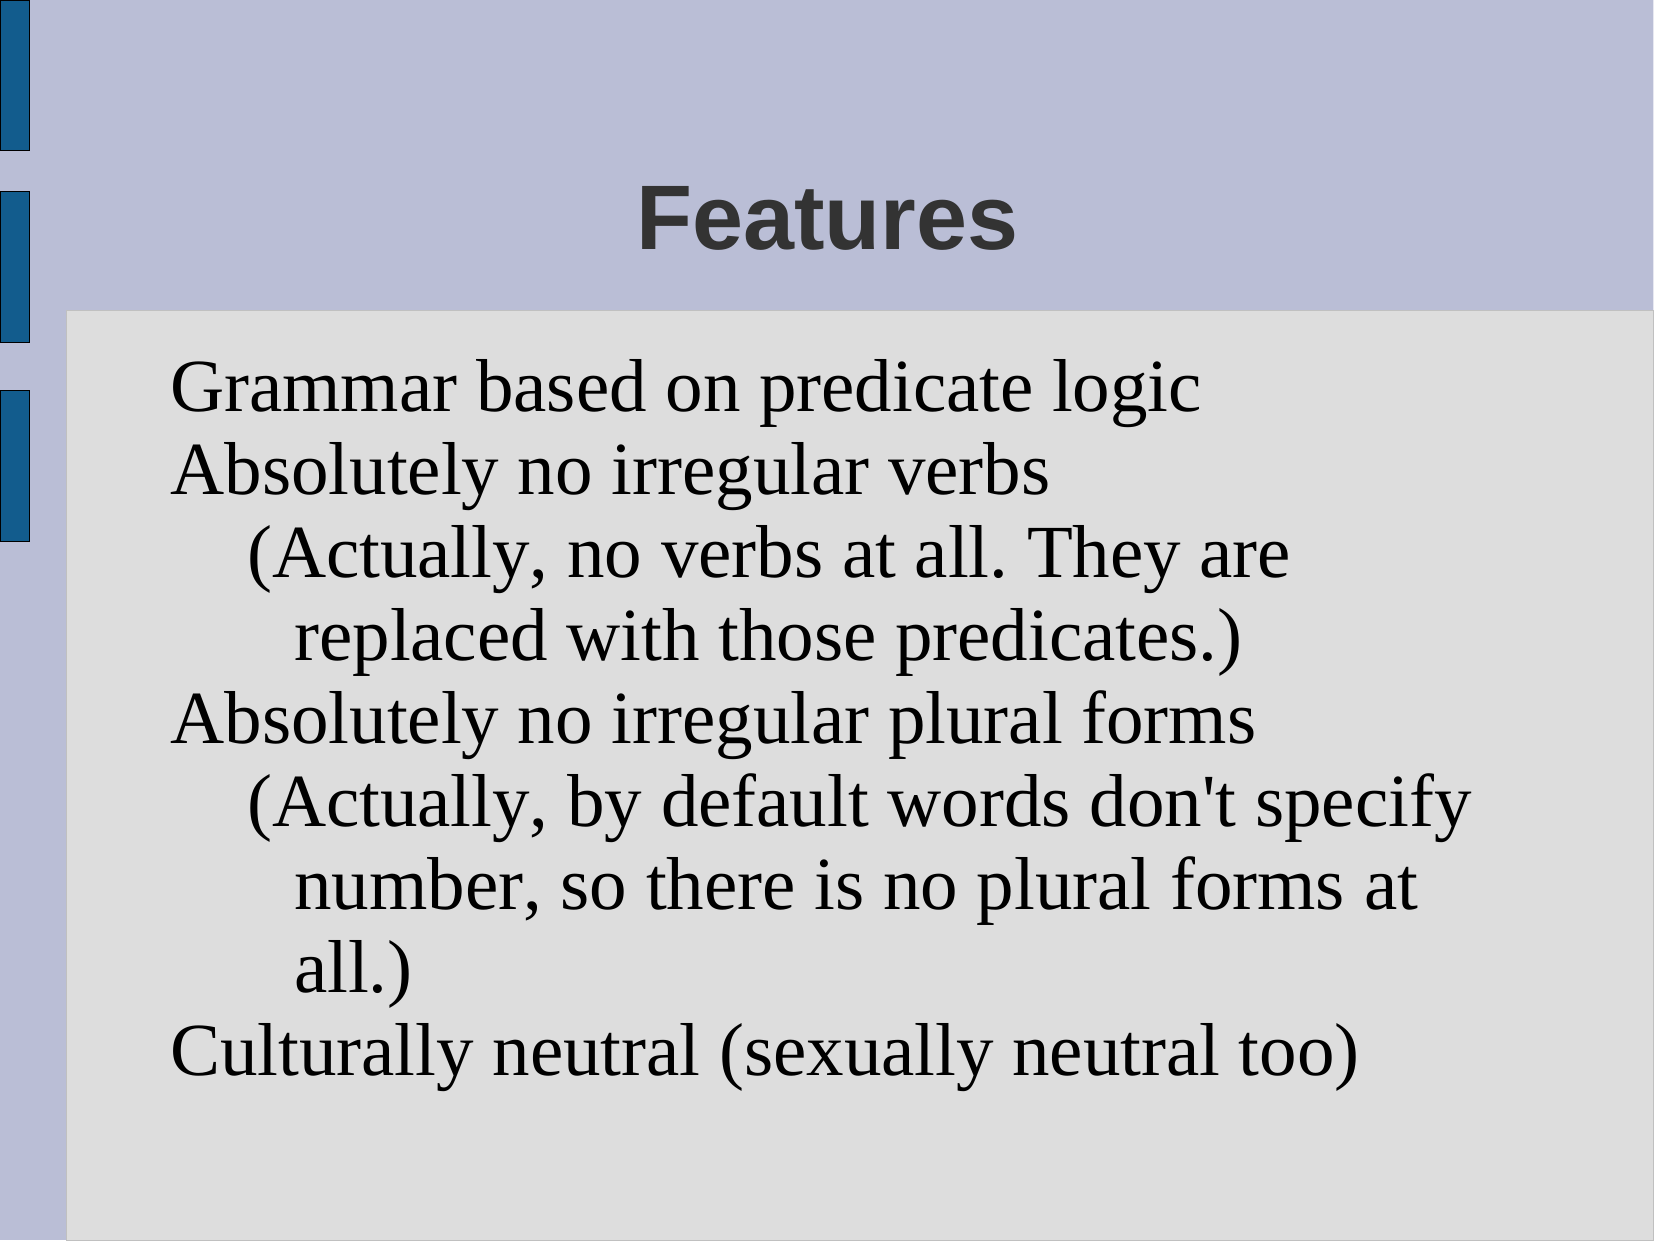

# Features
Grammar based on predicate logic
Absolutely no irregular verbs
(Actually, no verbs at all. They are replaced with those predicates.)
Absolutely no irregular plural forms
(Actually, by default words don't specify number, so there is no plural forms at all.)
Culturally neutral (sexually neutral too)